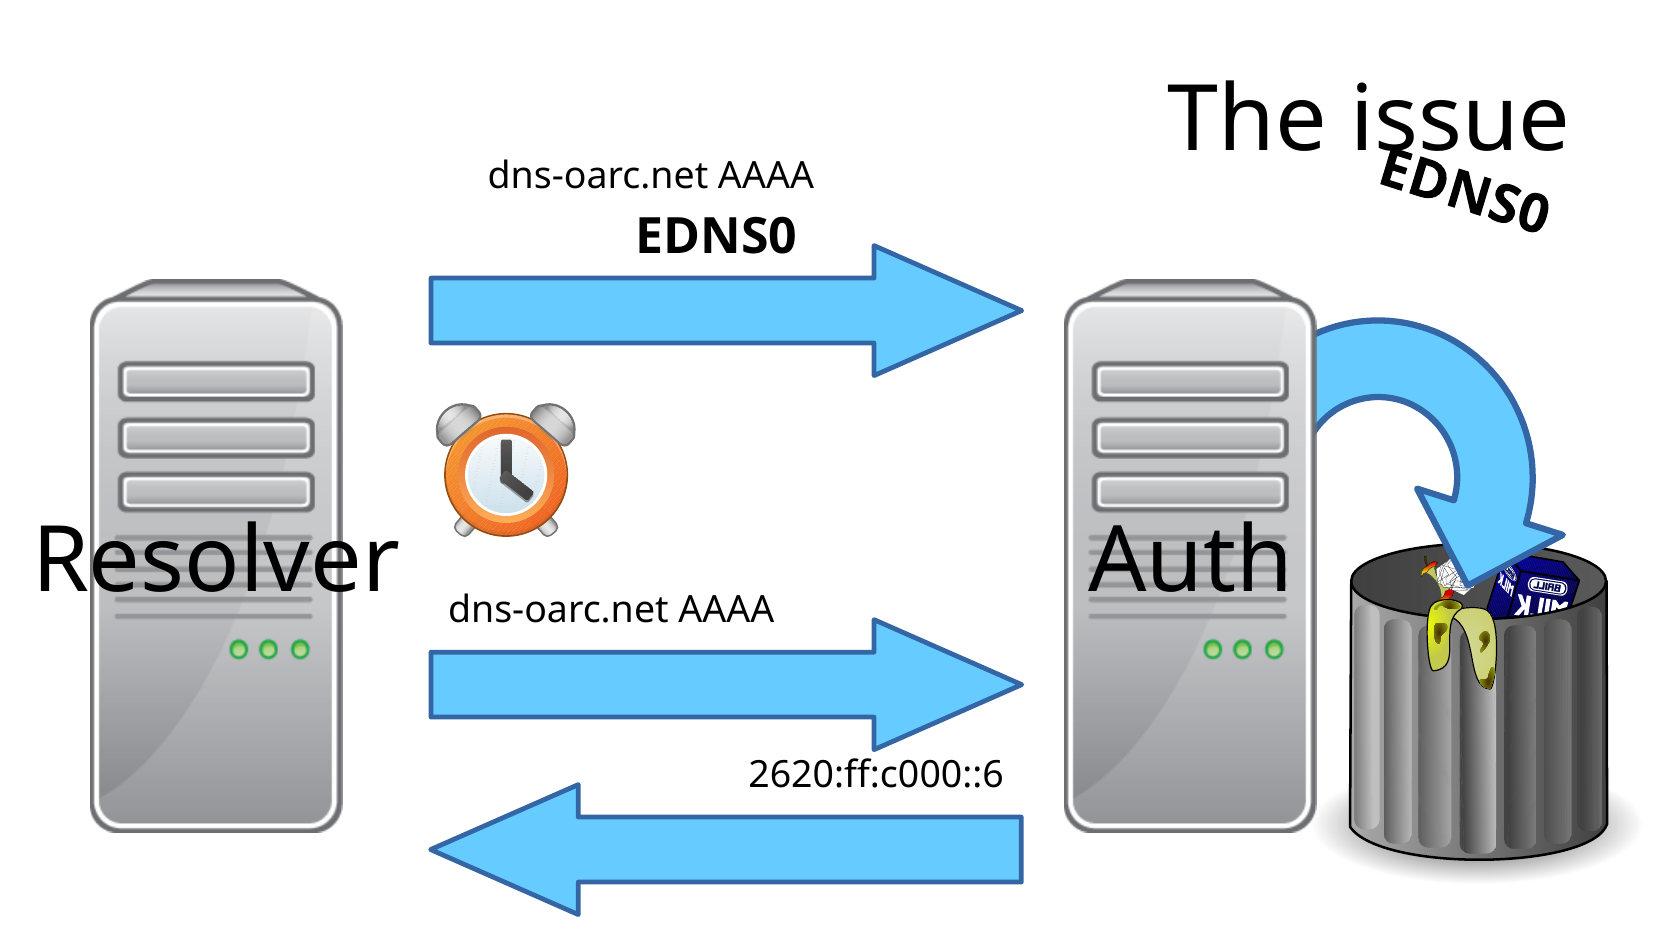

# The issue
dns-oarc.net AAAA
EDNS0
Resolver
Auth
EDNS0
dns-oarc.net AAAA
2620:ff:c000::6